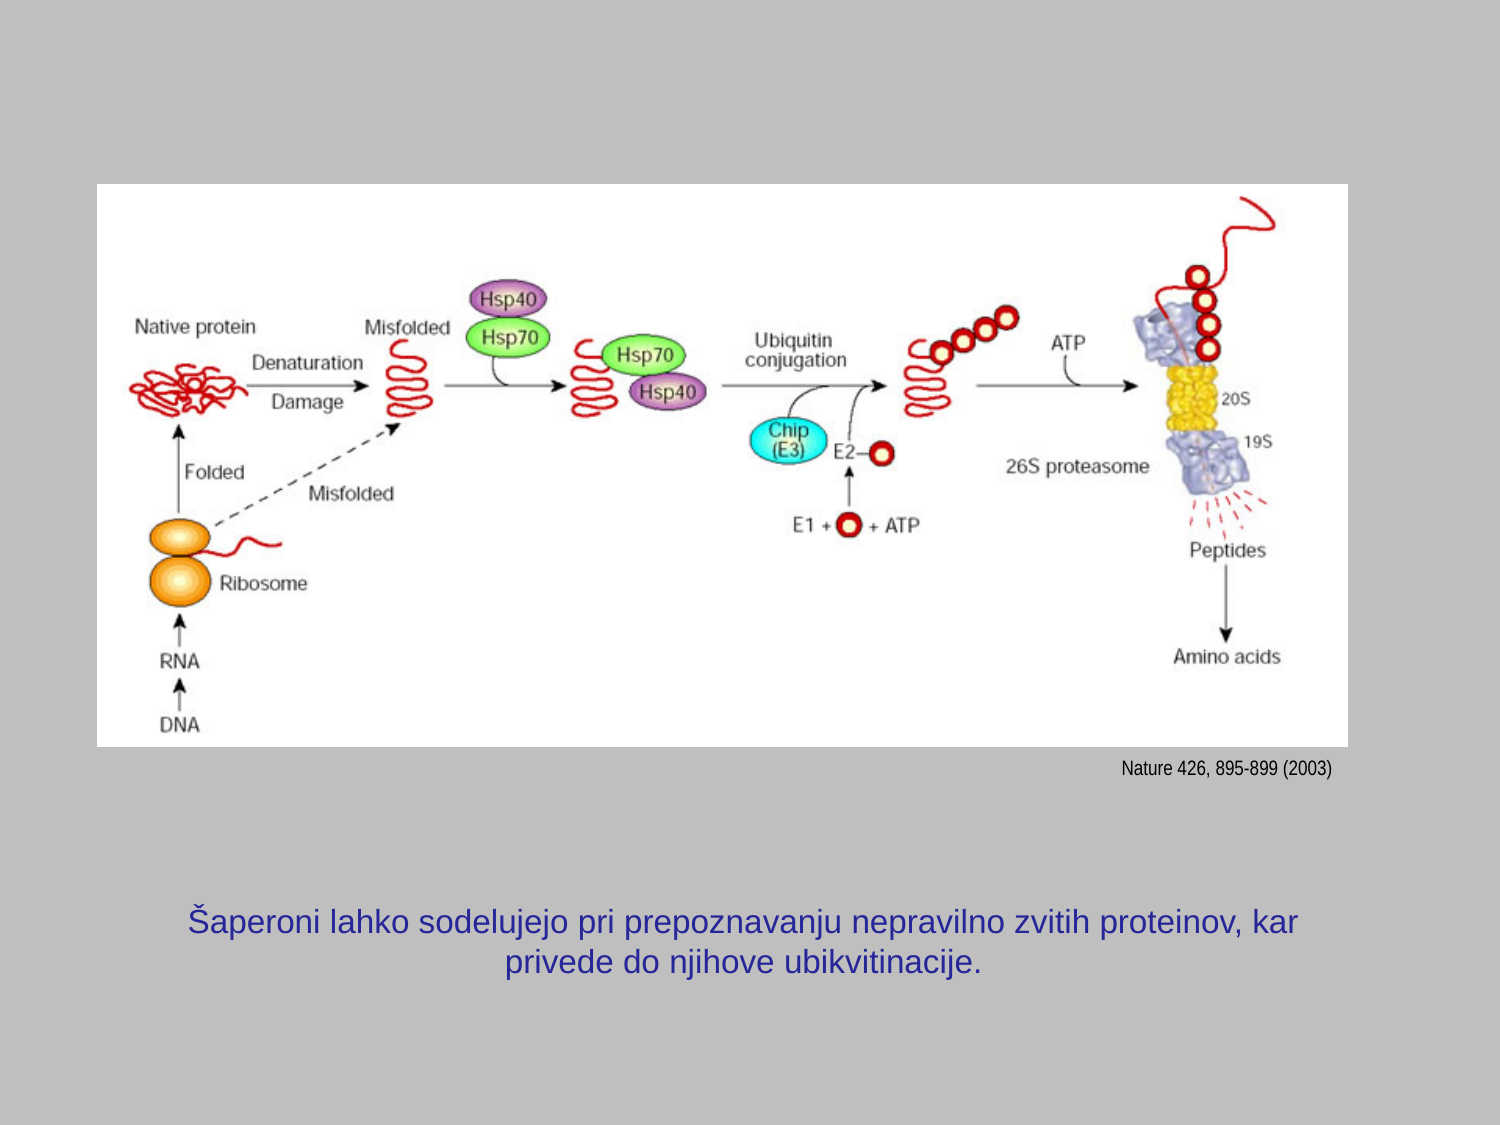

Nature 426, 895-899 (2003)
Šaperoni lahko sodelujejo pri prepoznavanju nepravilno zvitih proteinov, kar privede do njihove ubikvitinacije.